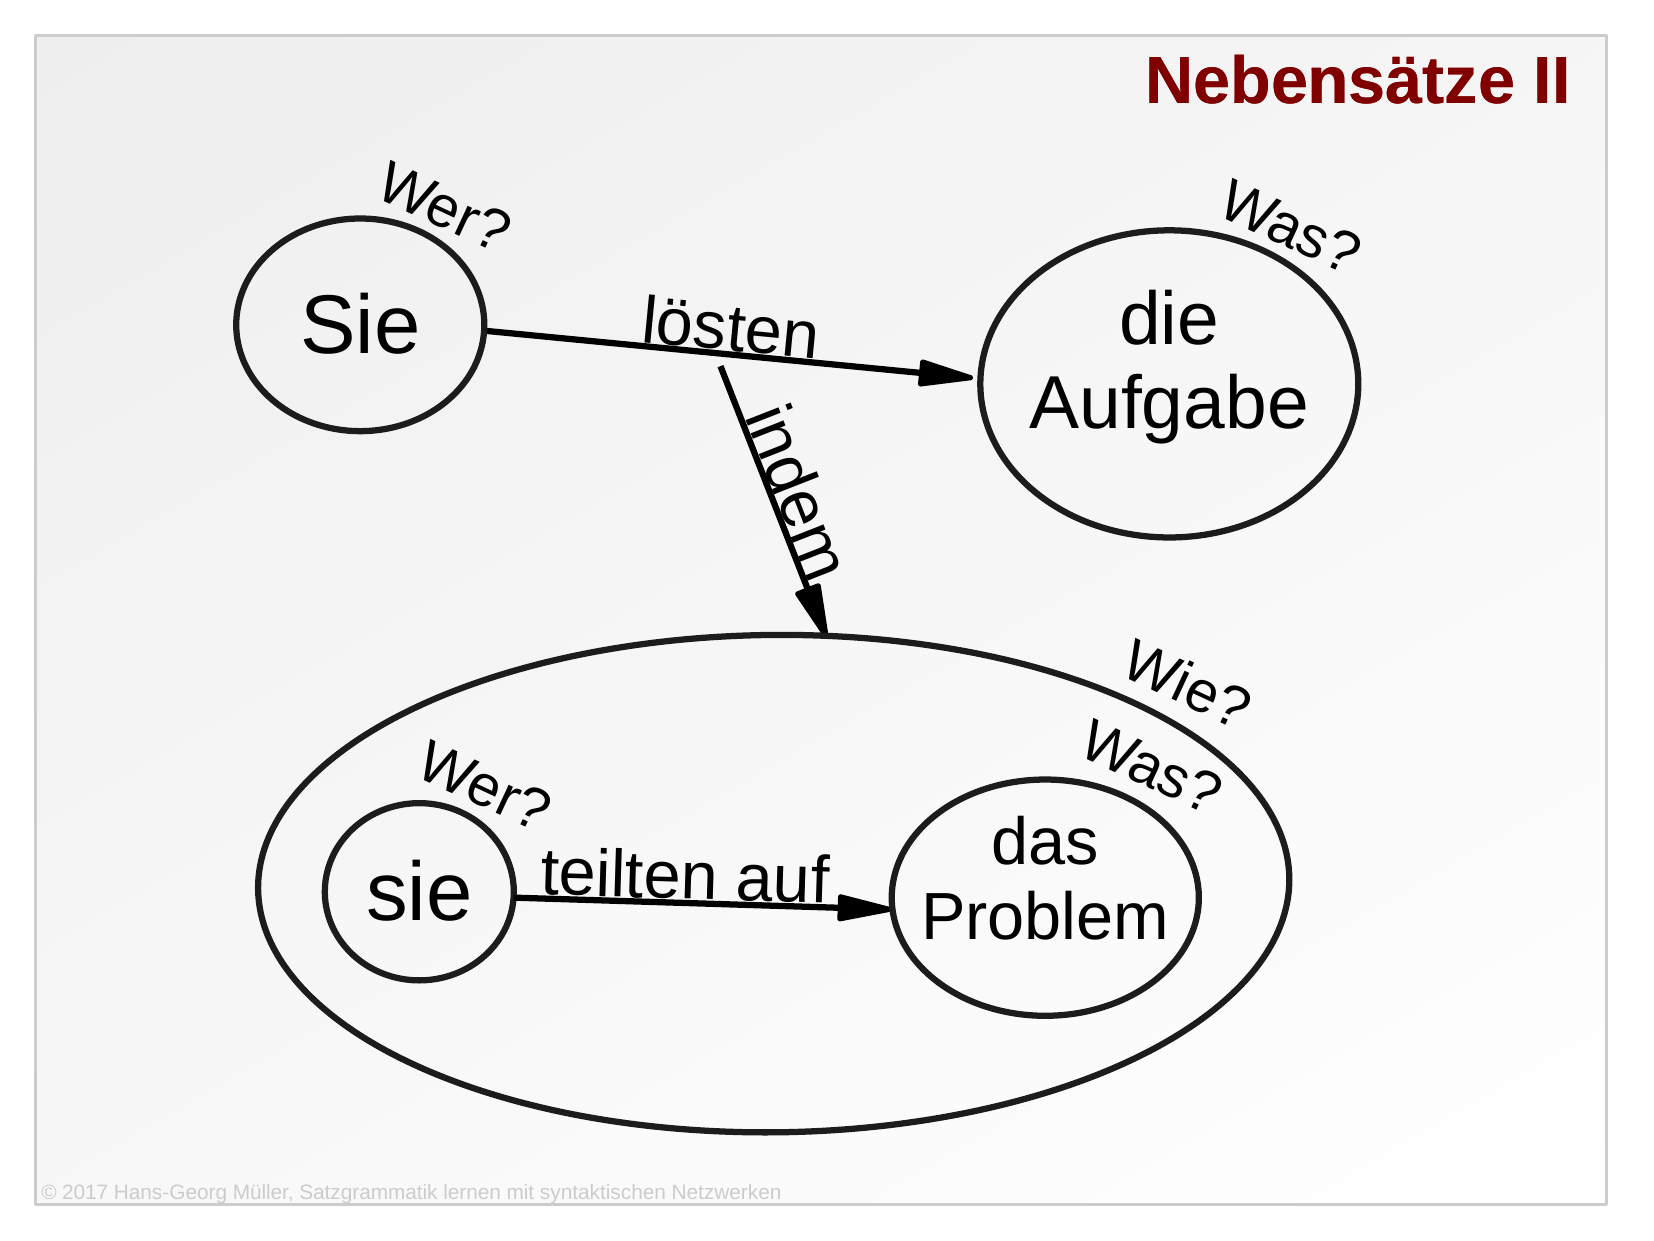

# Nebensätze II
Nebensätze II
Wer?
Was?
Sie
die
Aufgabe
lösten
indem
Wie?
Was?
Wer?
das
Problem
sie
teilten auf